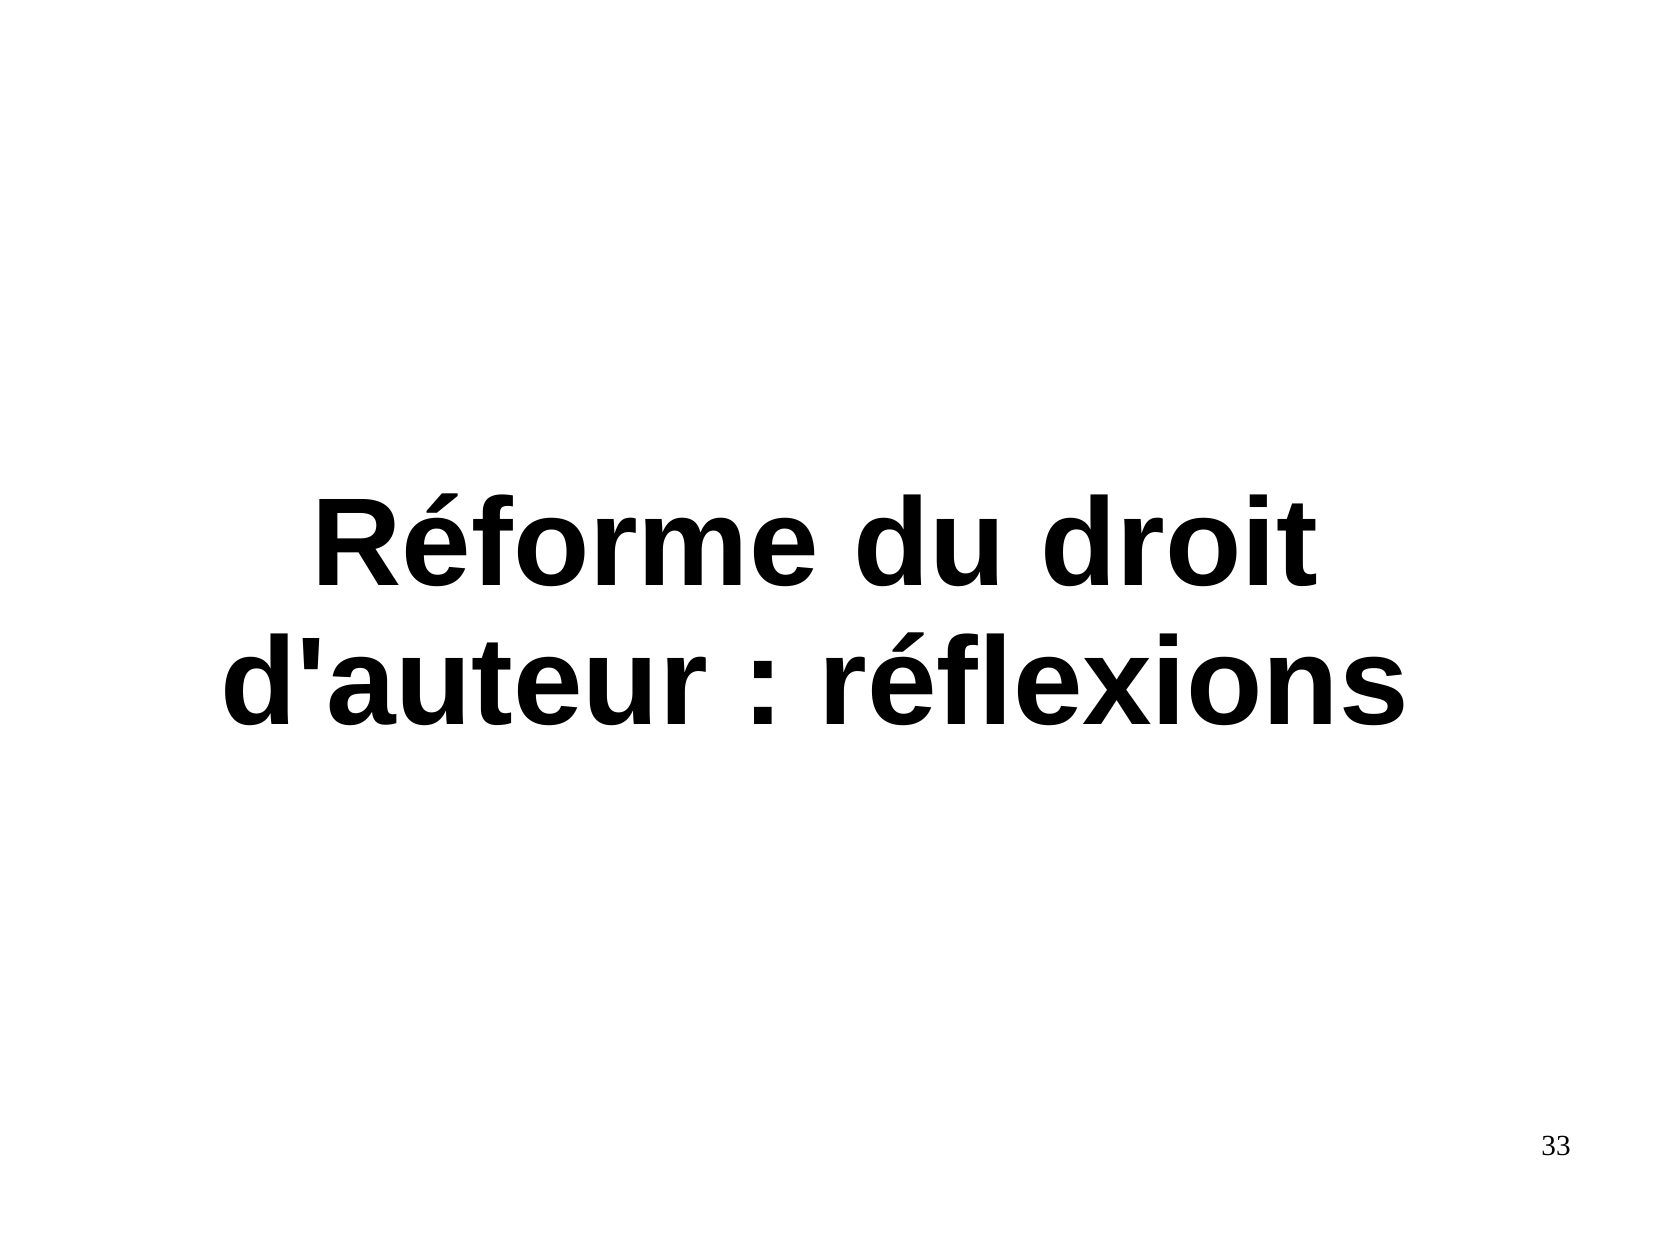

# Réforme du droit d'auteur : réflexions
33